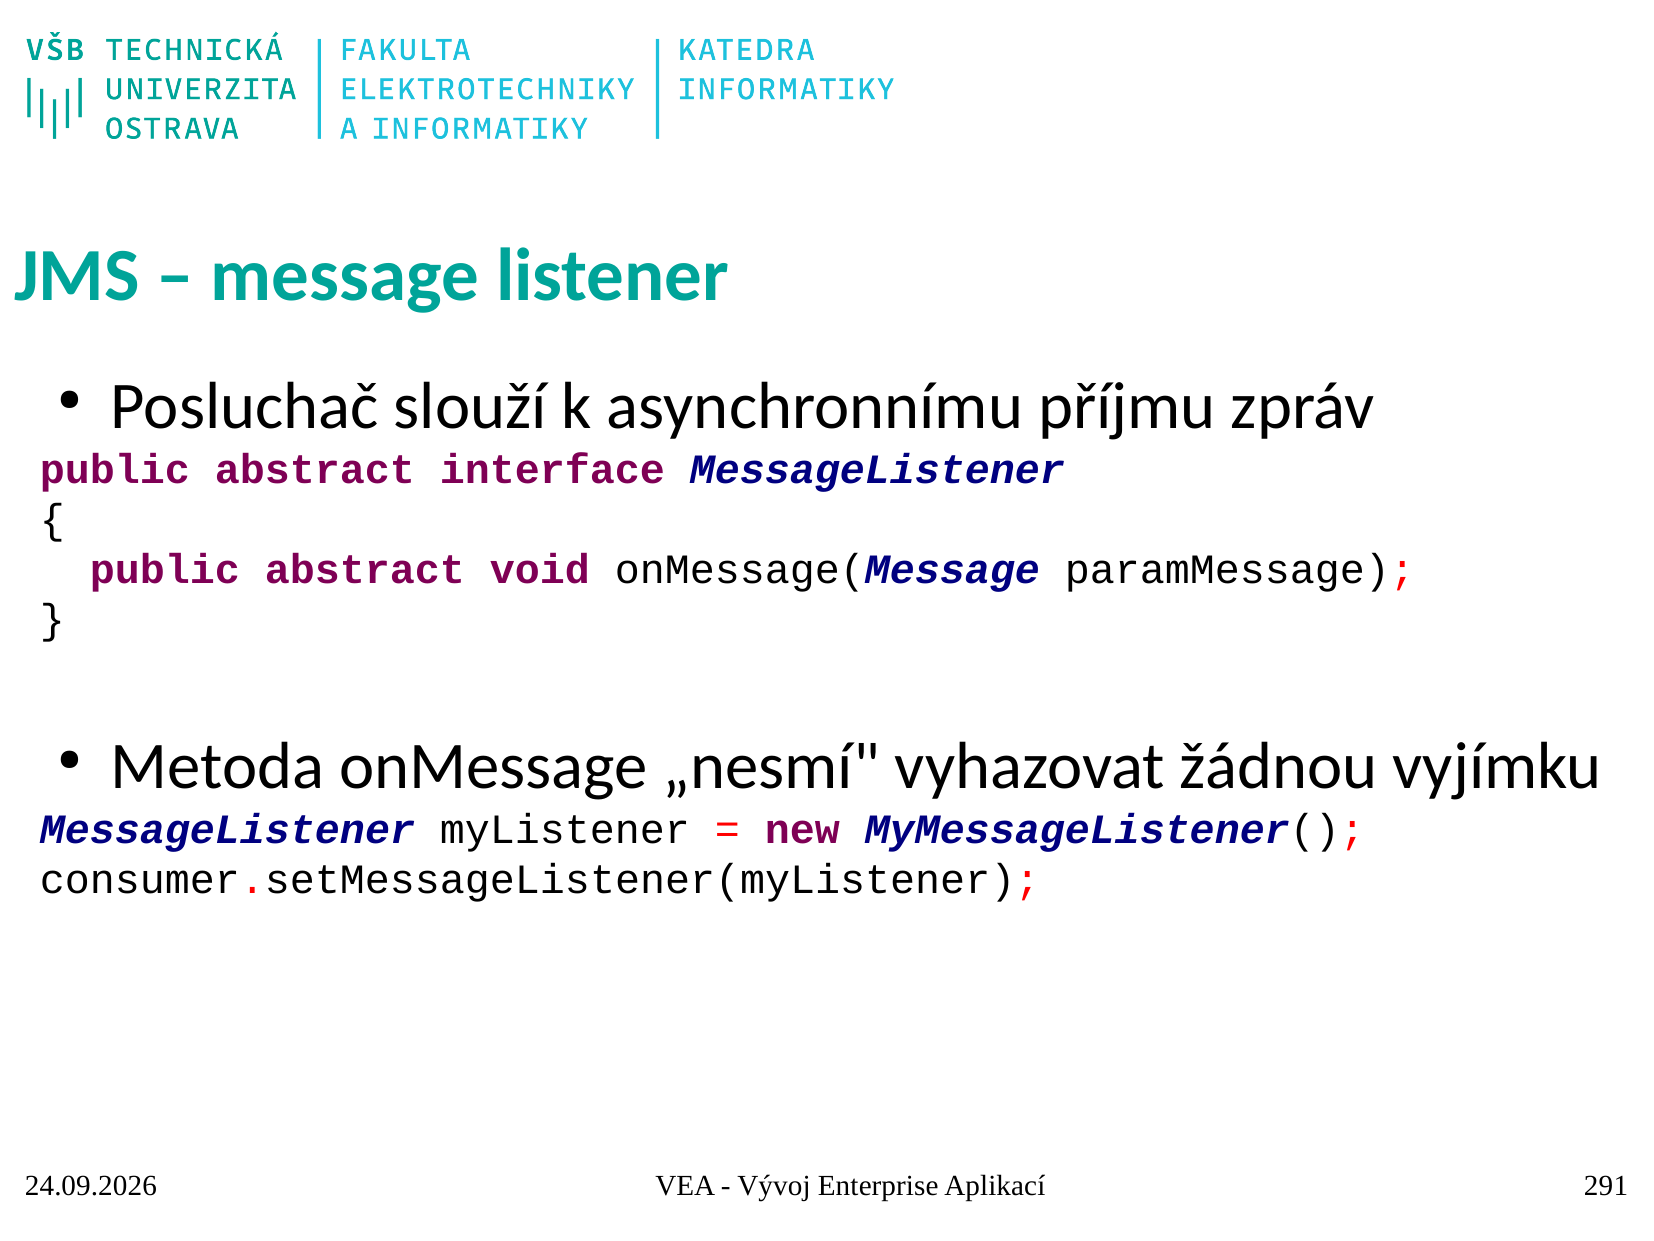

JMS – message listener
# Posluchač slouží k asynchronnímu příjmu zpráv
public abstract interface MessageListener
{
 public abstract void onMessage(Message paramMessage);
}
Metoda onMessage „nesmí" vyhazovat žádnou vyjímku
MessageListener myListener = new MyMessageListener();
consumer.setMessageListener(myListener);
VEA - Vývoj Enterprise Aplikací
291